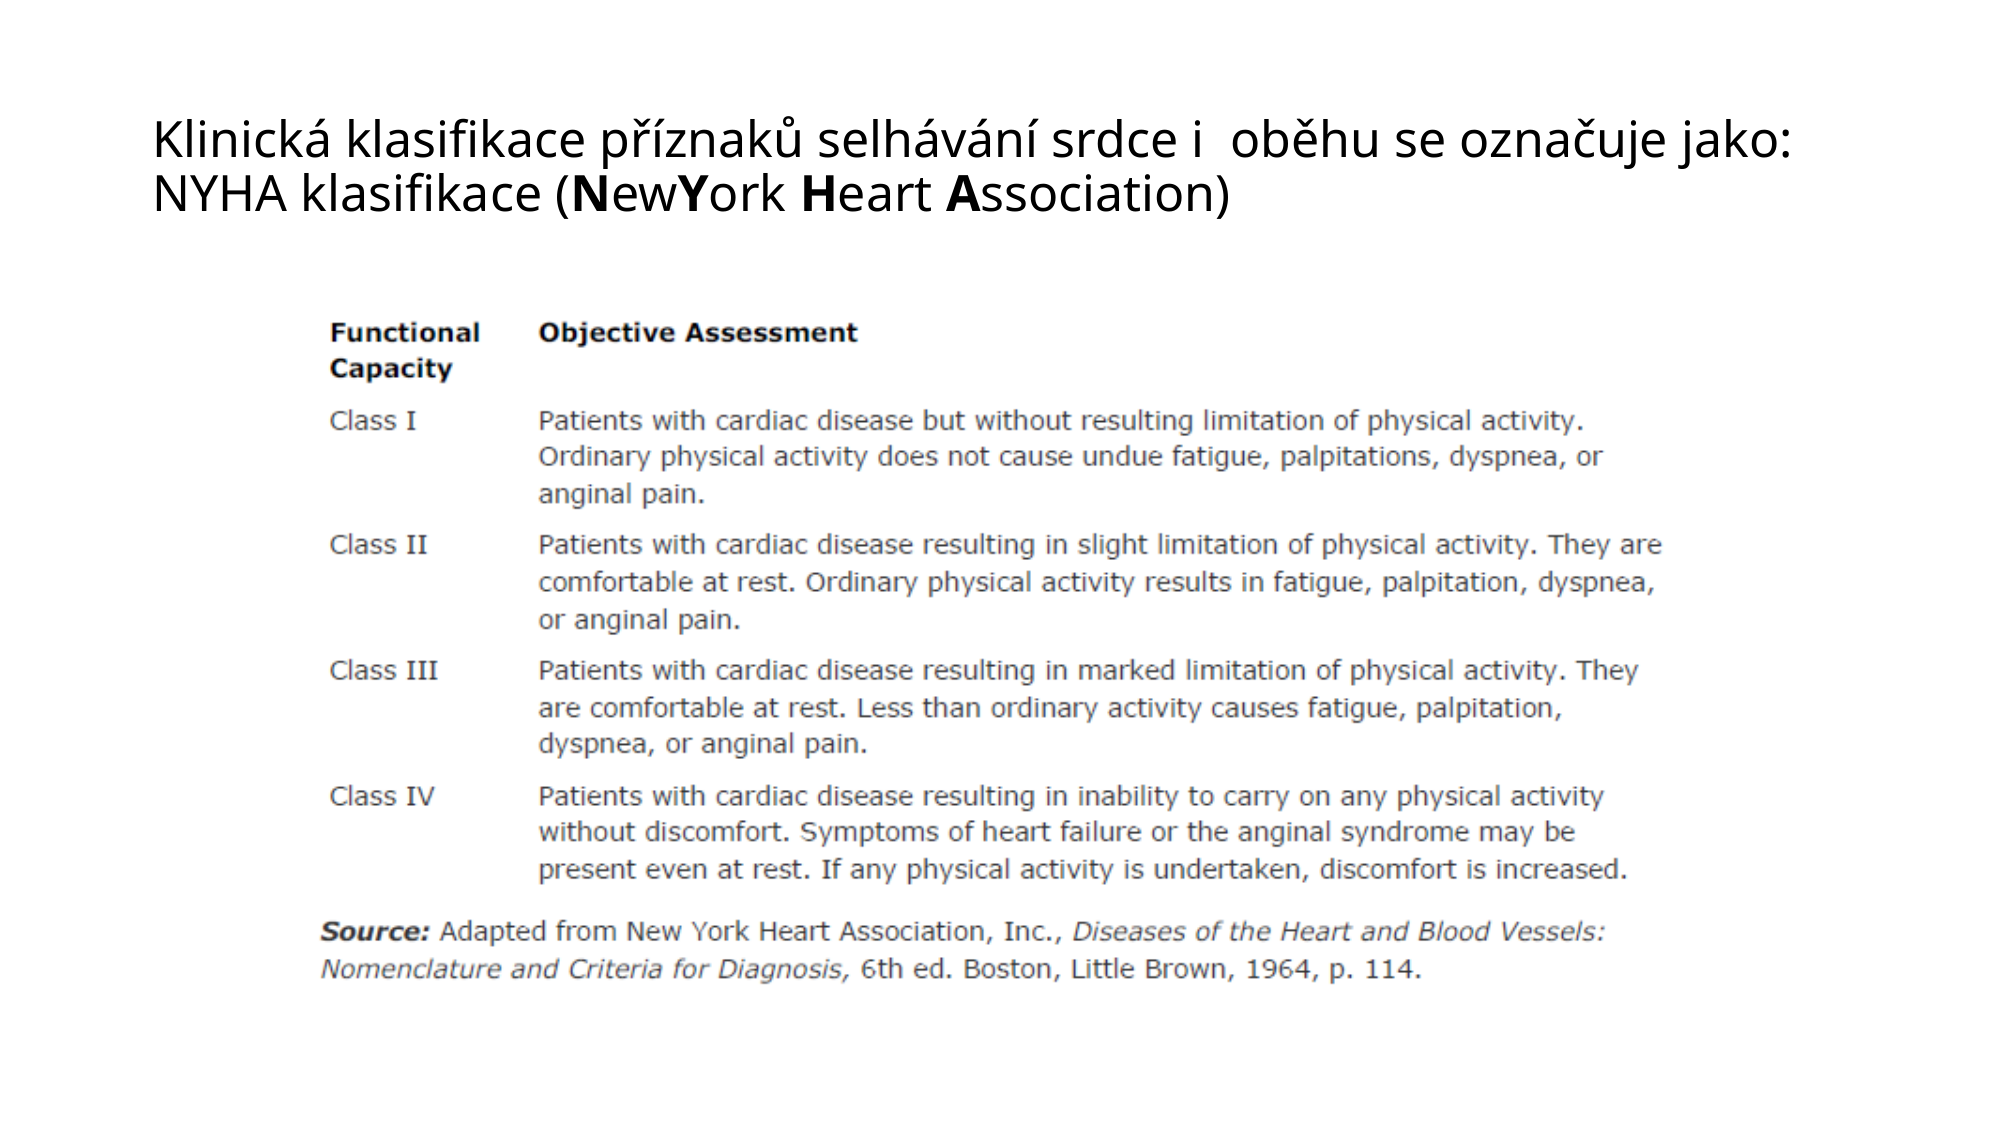

# Klinická klasifikace příznaků selhávání srdce i oběhu se označuje jako: NYHA klasifikace (NewYork Heart Association)